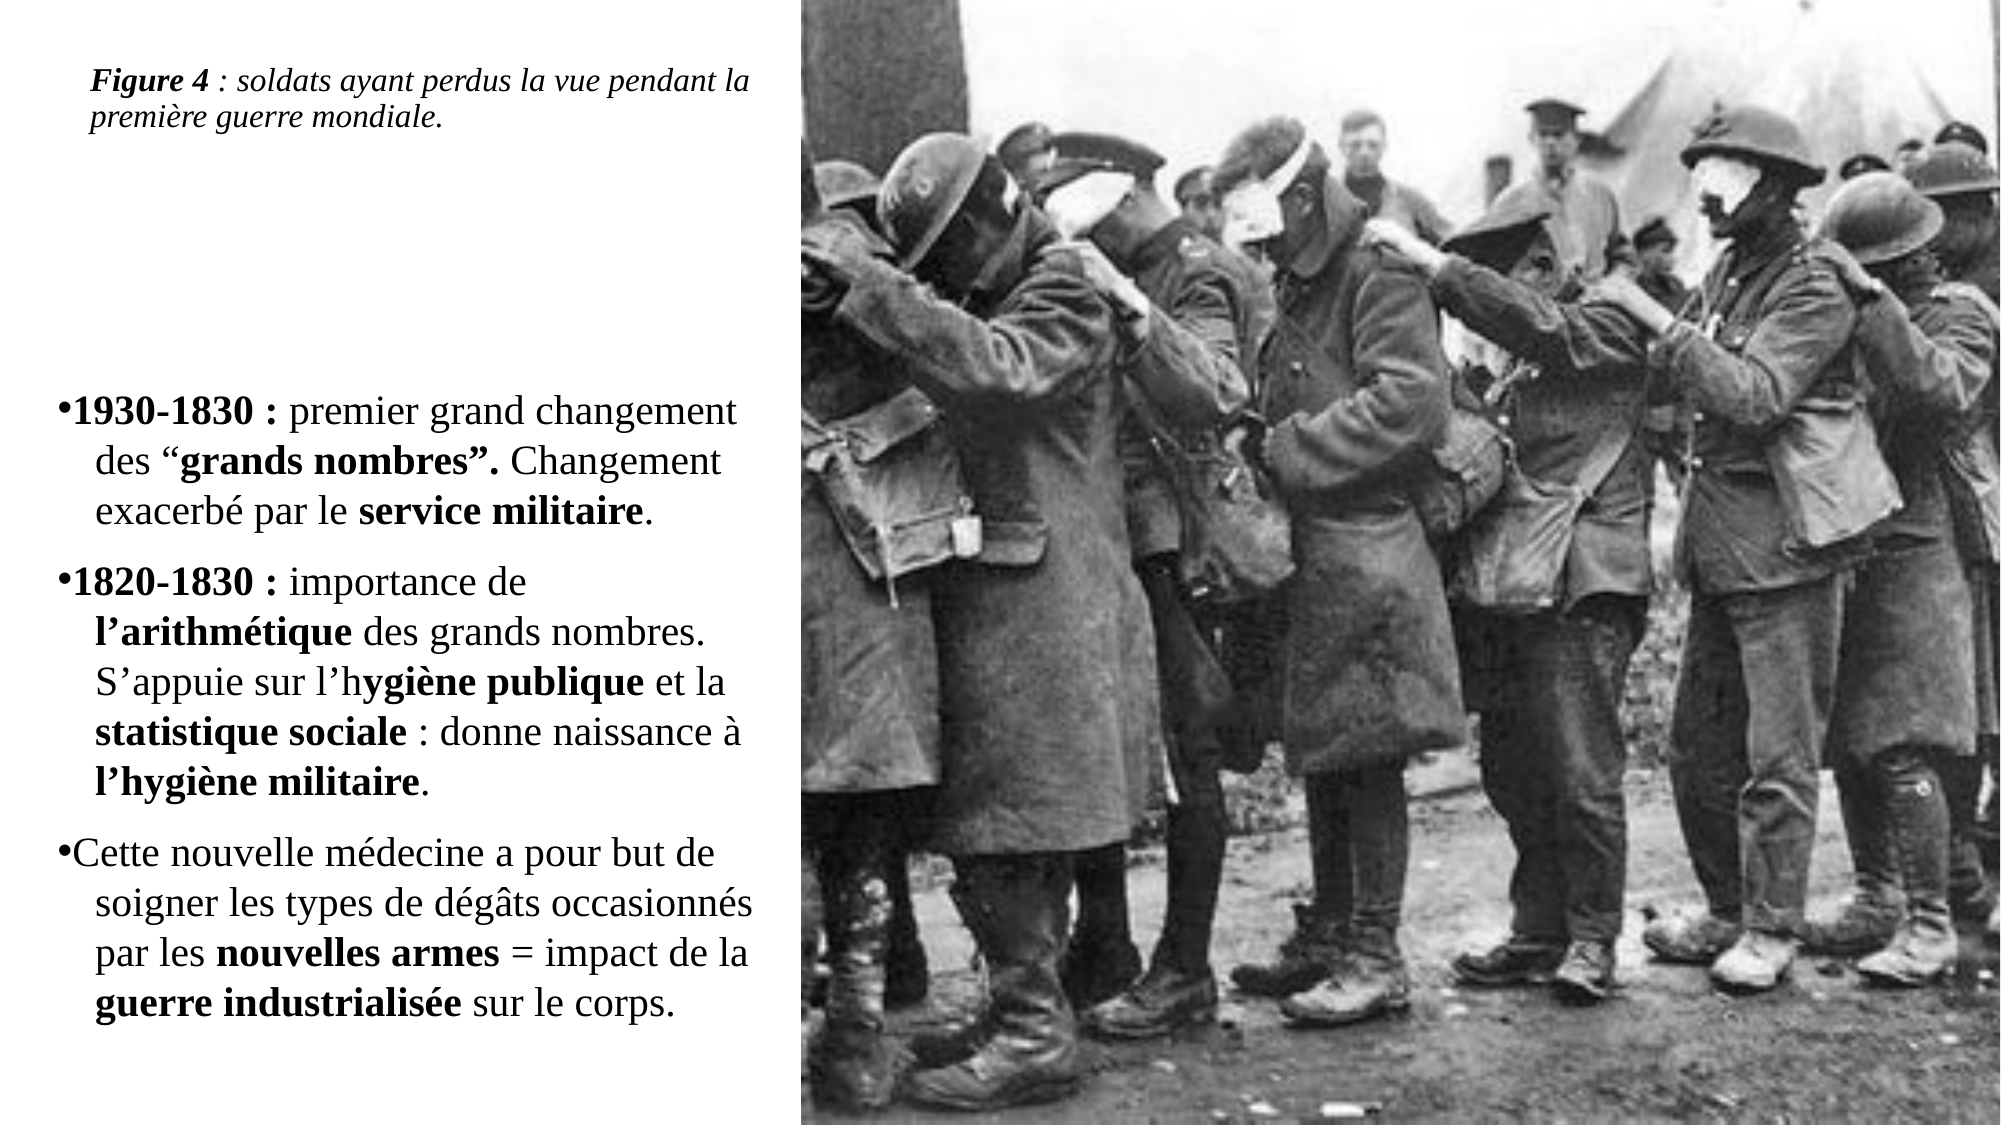

# Figure 4 : soldats ayant perdus la vue pendant la première guerre mondiale.
1930-1830 : premier grand changement des “grands nombres”. Changement exacerbé par le service militaire.
1820-1830 : importance de l’arithmétique des grands nombres. S’appuie sur l’hygiène publique et la statistique sociale : donne naissance à l’hygiène militaire.
Cette nouvelle médecine a pour but de soigner les types de dégâts occasionnés par les nouvelles armes = impact de la guerre industrialisée sur le corps.